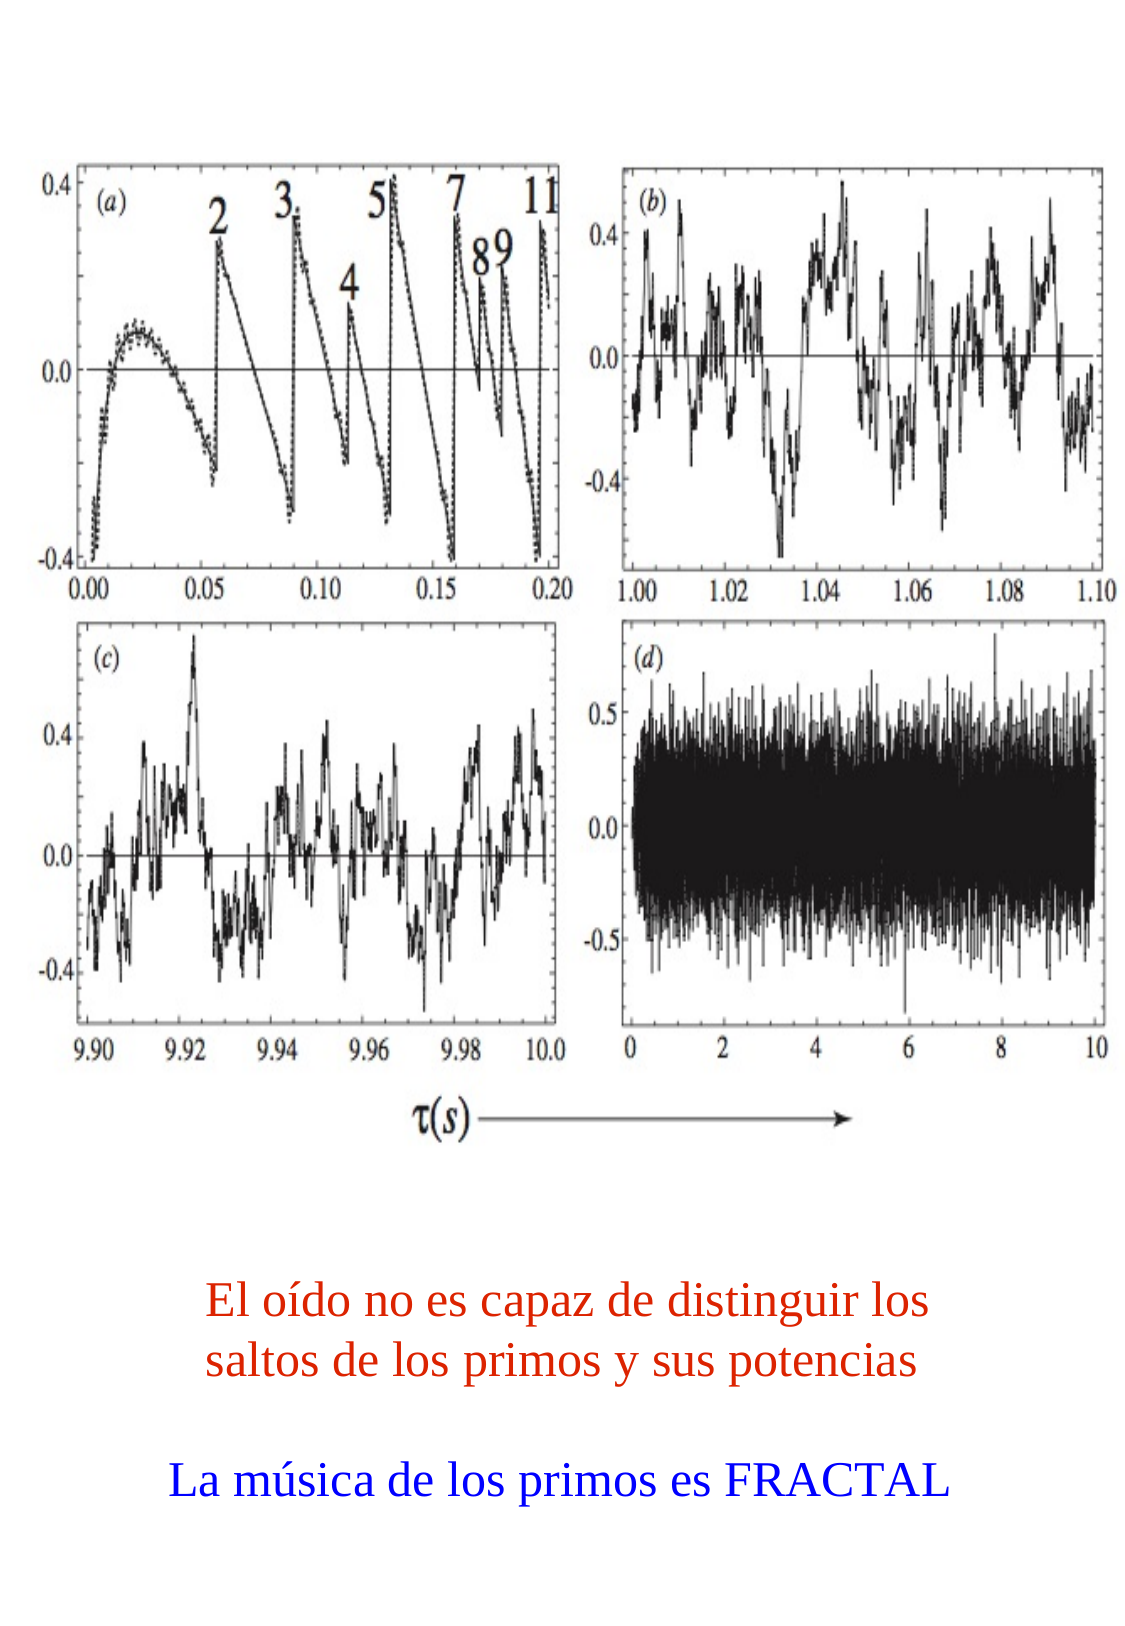

El oído no es capaz de distinguir los
 saltos de los primos y sus potencias
La música de los primos es FRACTAL